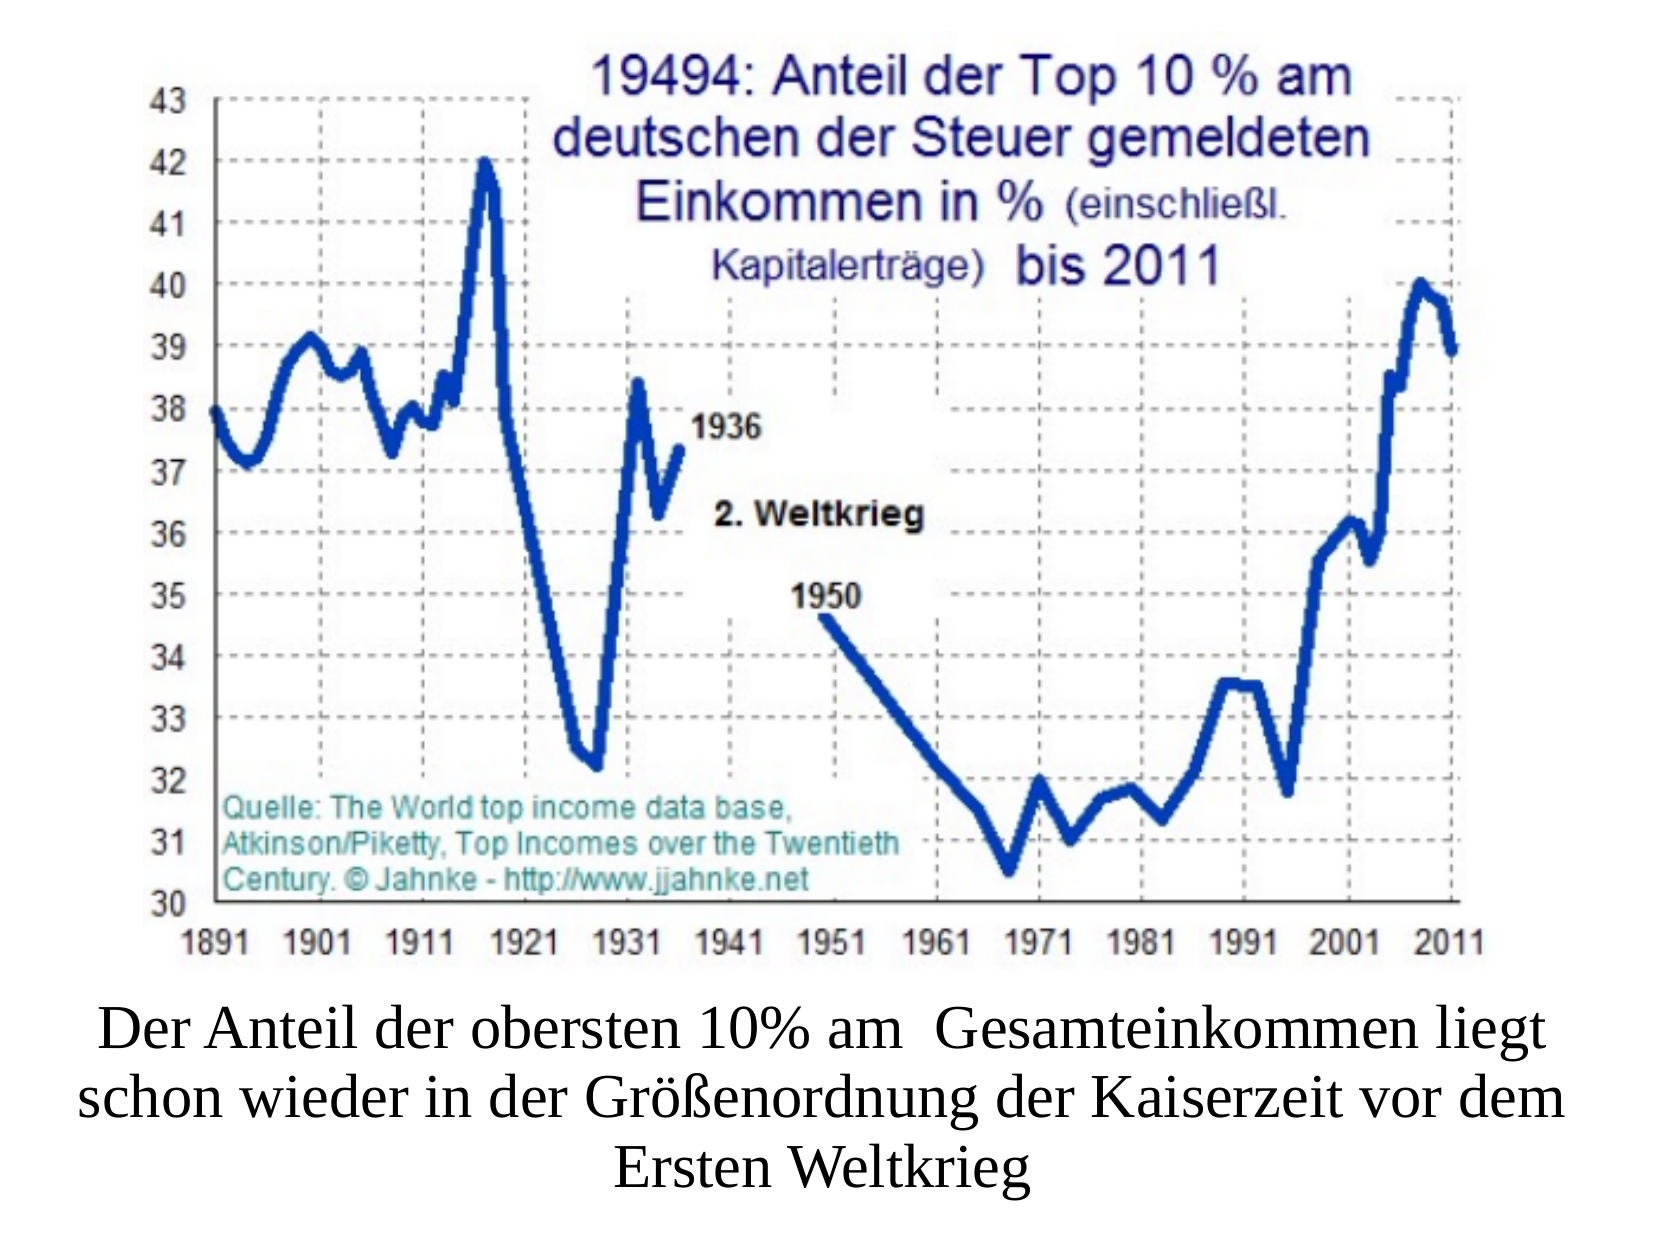

Der Anteil der obersten 10% am Gesamteinkommen liegt schon wieder in der Größenordnung der Kaiserzeit vor dem Ersten Weltkrieg